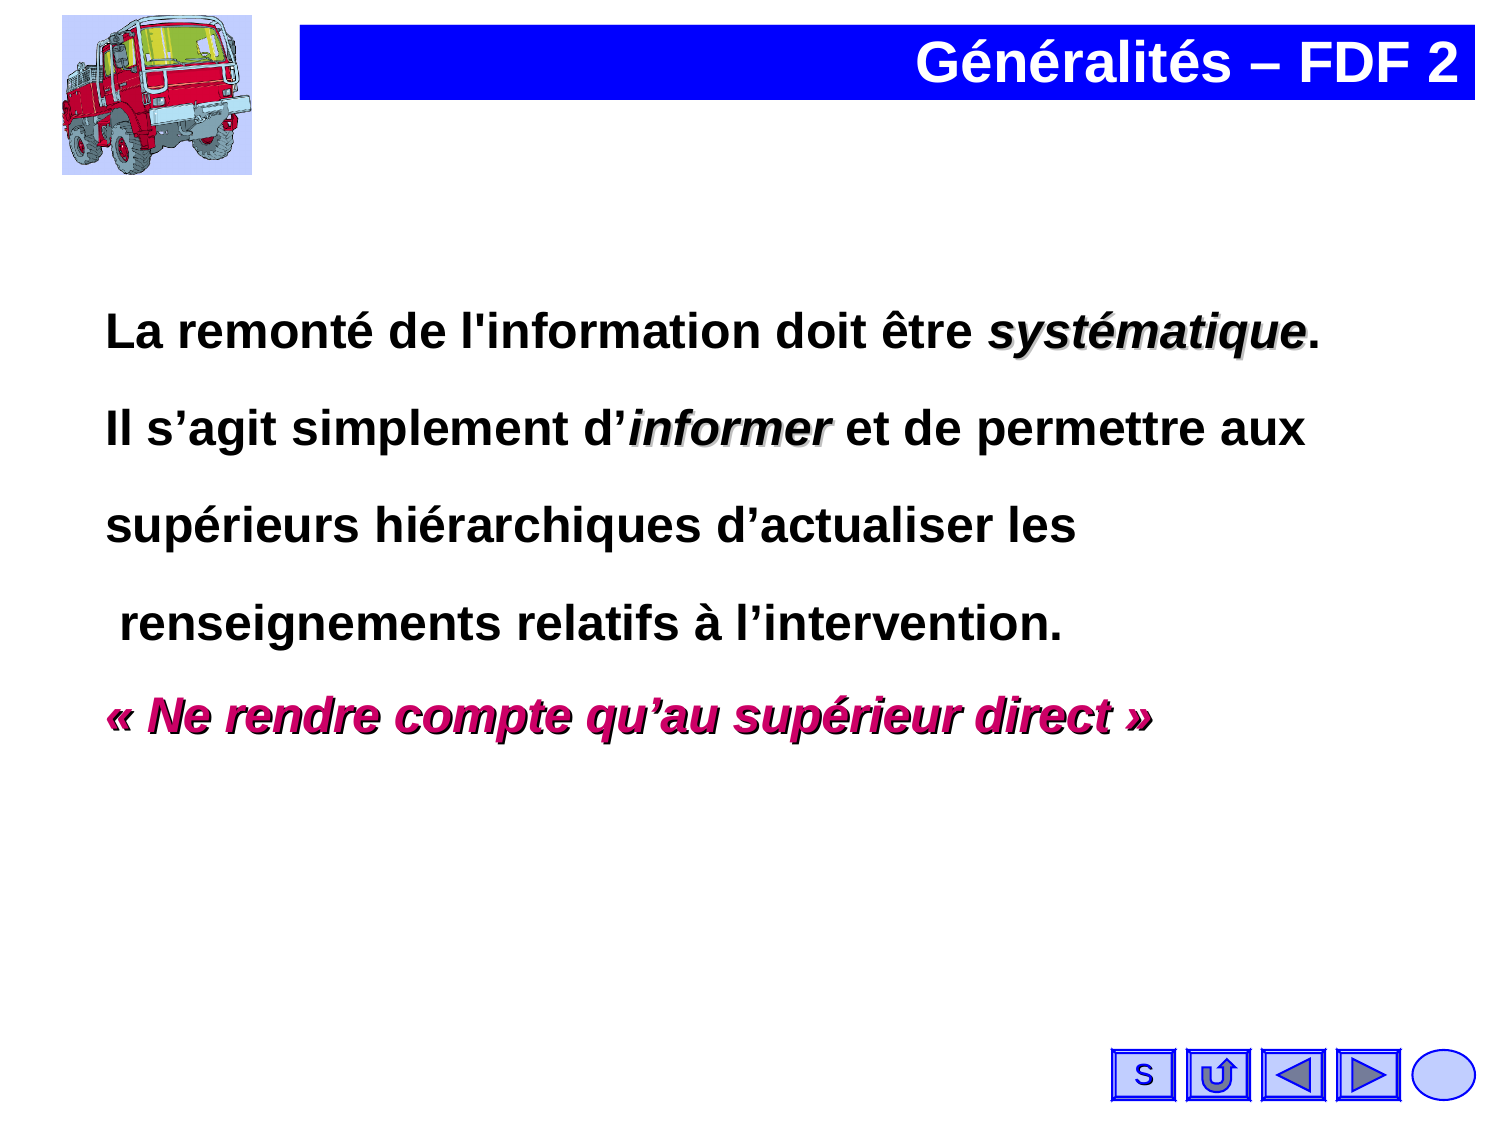

Généralités – FDF 2
La remonté de l'information doit être systématique.
Il s’agit simplement d’informer et de permettre aux
supérieurs hiérarchiques d’actualiser les
 renseignements relatifs à l’intervention.
« Ne rendre compte qu’au supérieur direct »